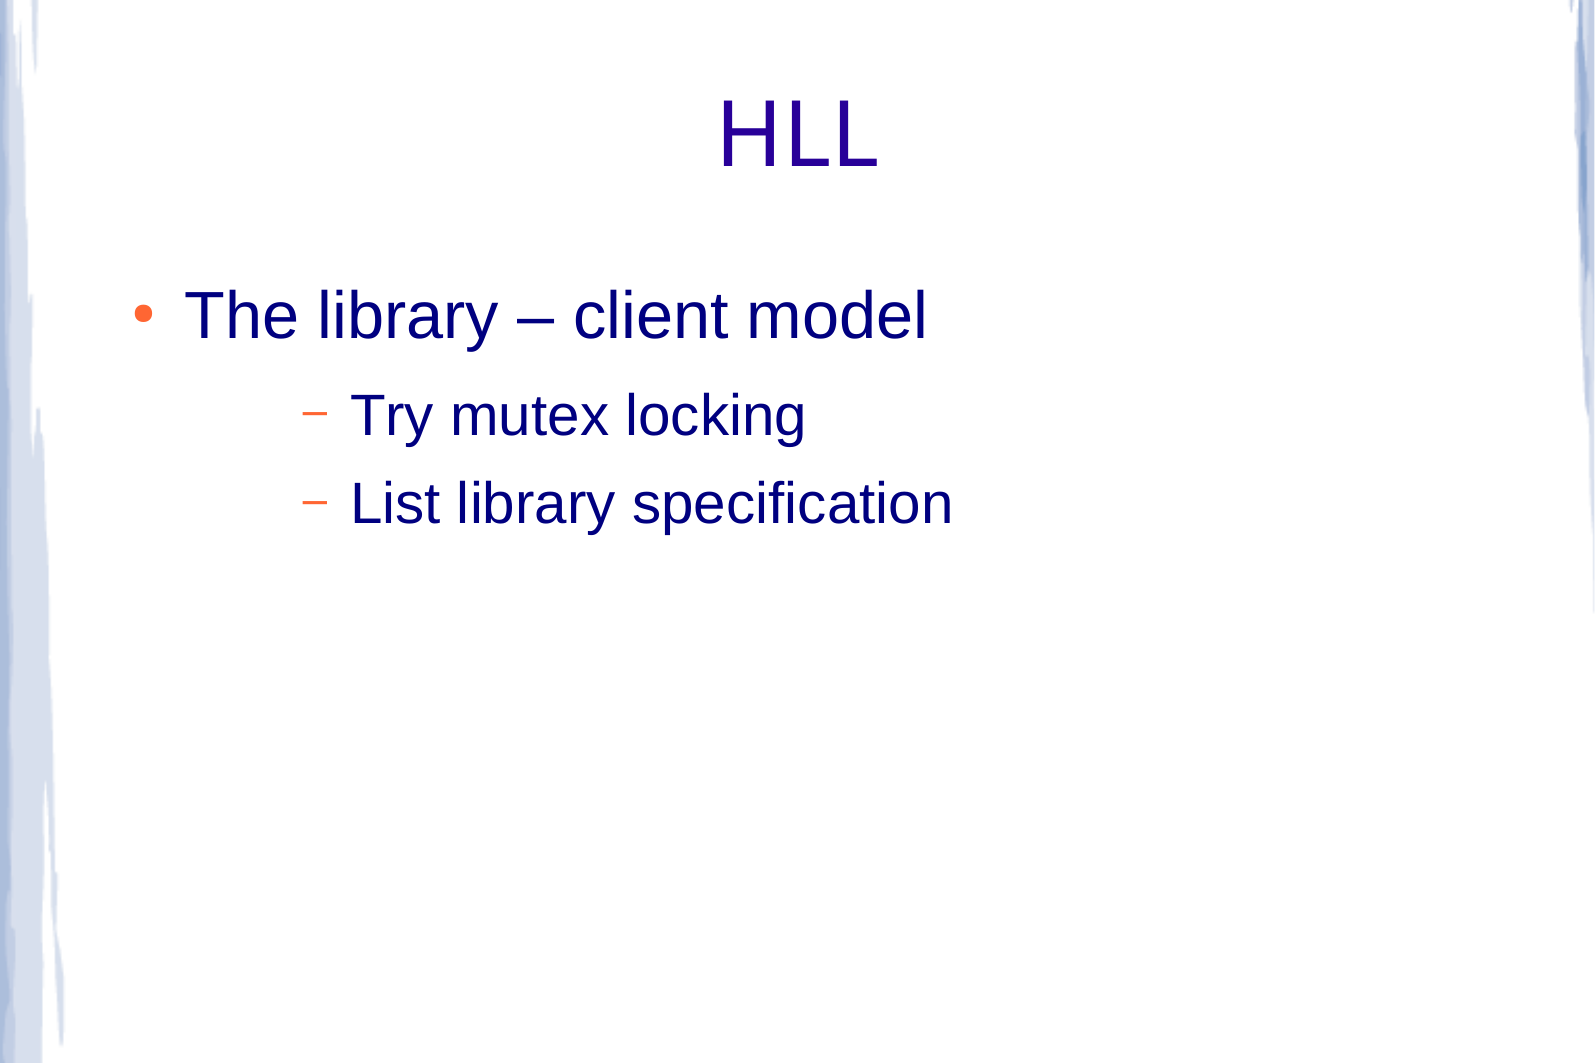

# HLL
The library – client model
Try mutex locking
List library specification